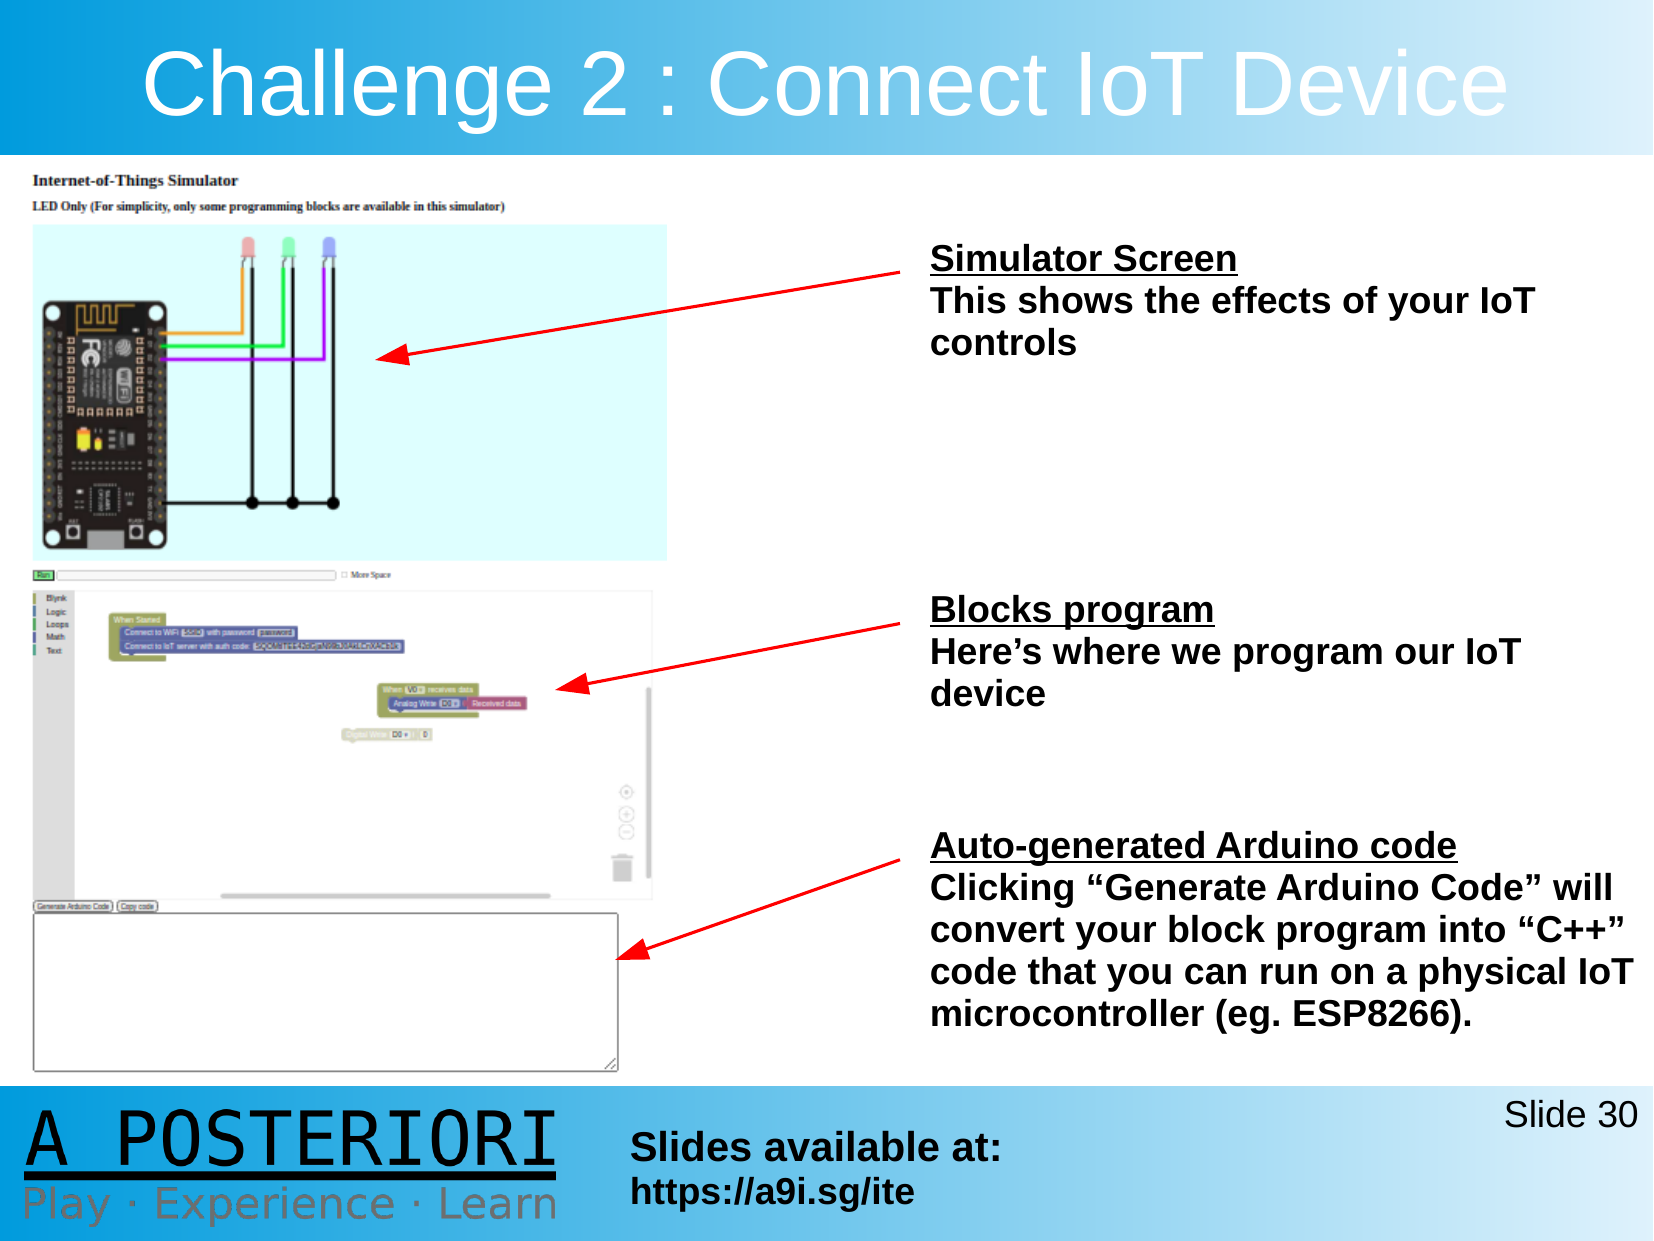

# Challenge 2 : Connect IoT Device
Simulator Screen
This shows the effects of your IoT controls
Blocks program
Here’s where we program our IoT device
Auto-generated Arduino code
Clicking “Generate Arduino Code” will convert your block program into “C++” code that you can run on a physical IoT microcontroller (eg. ESP8266).